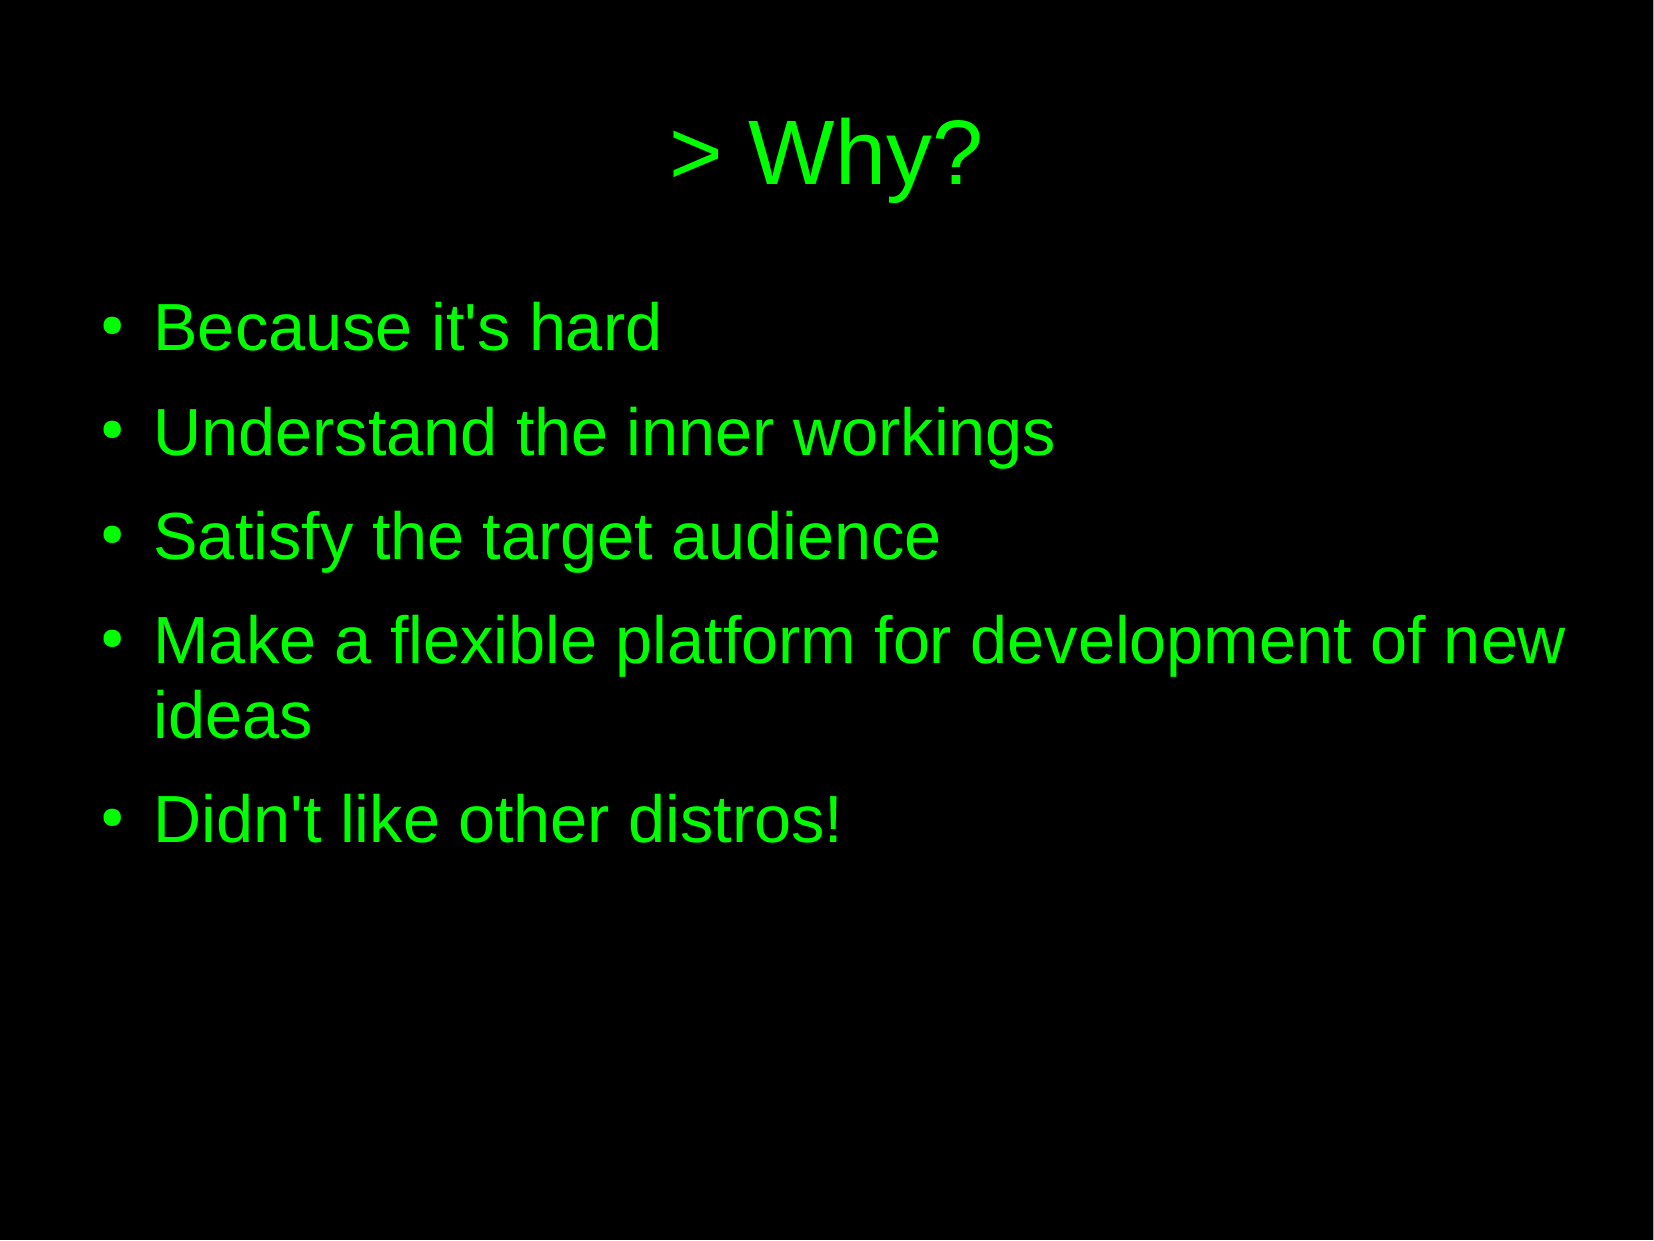

# > Why?
Because it's hard
Understand the inner workings
Satisfy the target audience
Make a flexible platform for development of new ideas
Didn't like other distros!